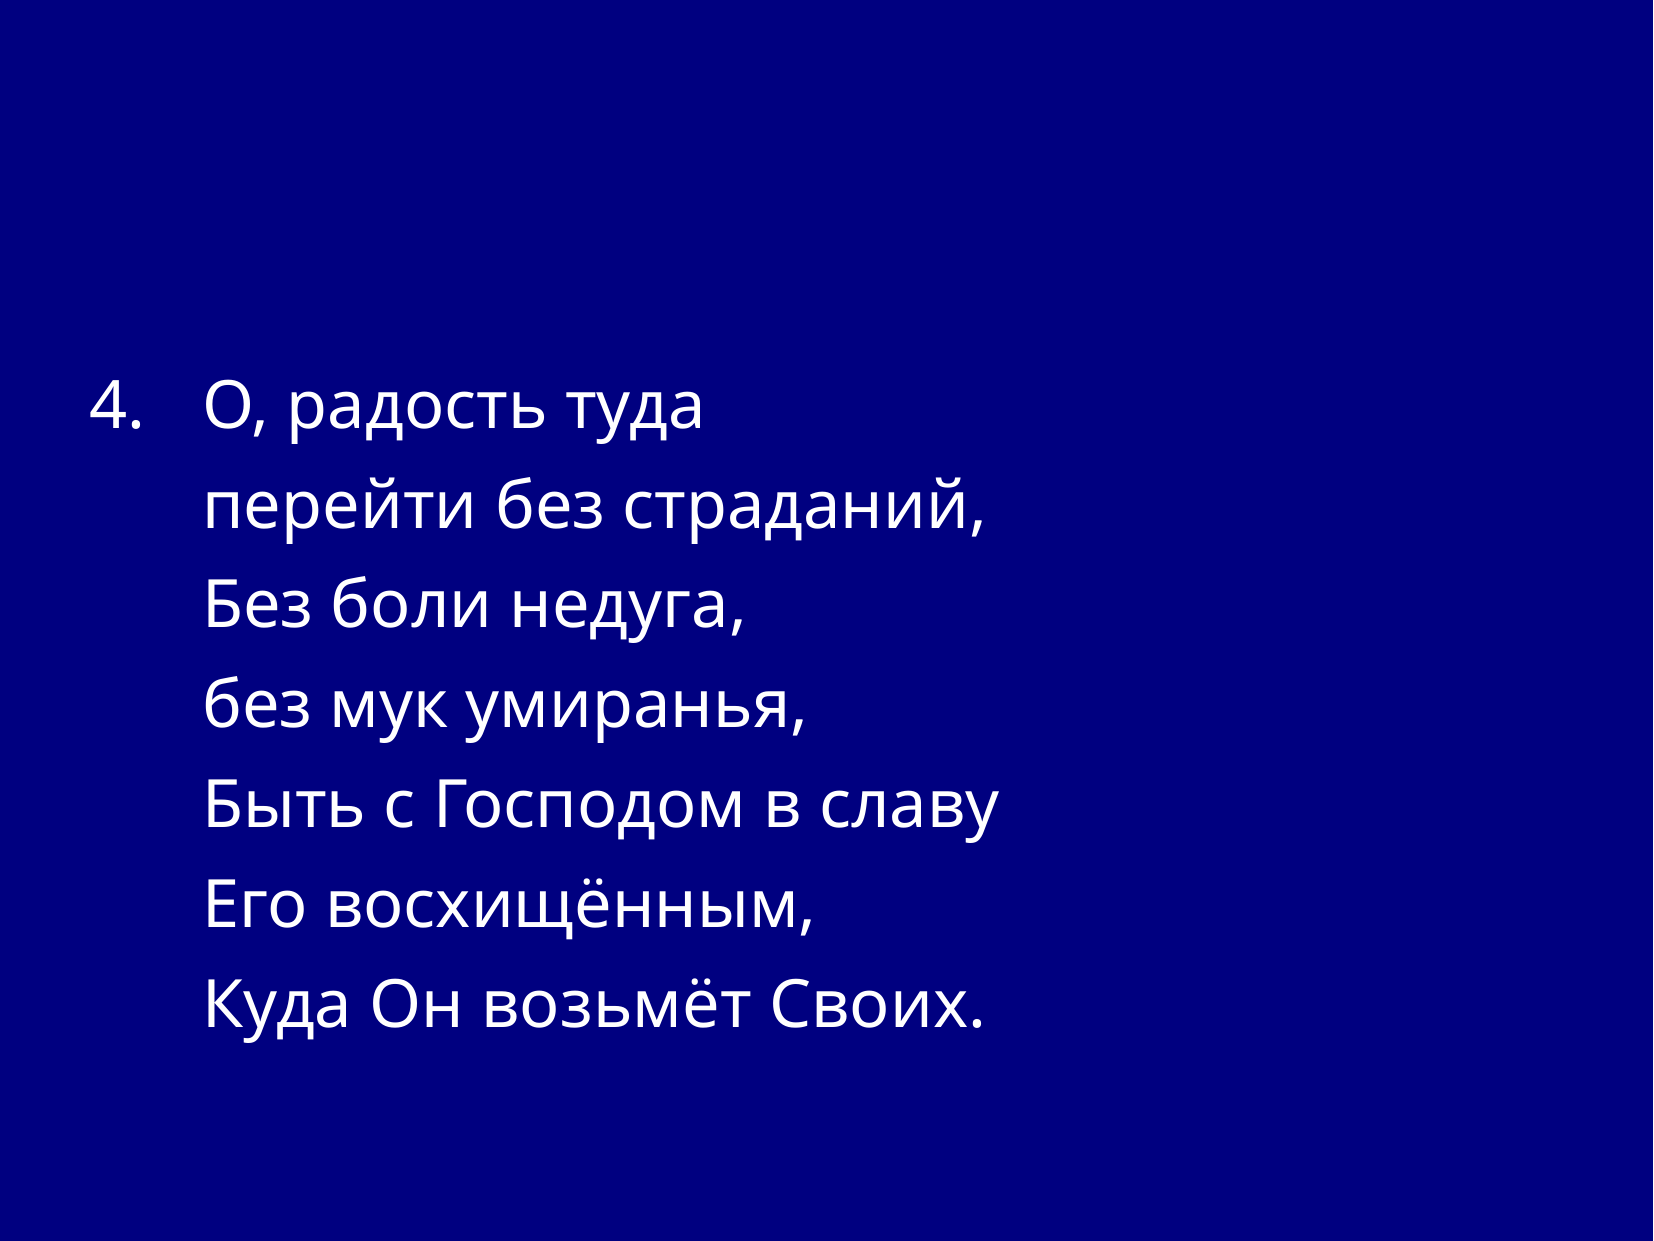

4.	О, радость туда
	перейти без страданий,
	Без боли недуга,
	без мук умиранья,
	Быть с Господом в славу
	Его восхищённым,
	Куда Он возьмёт Своих.